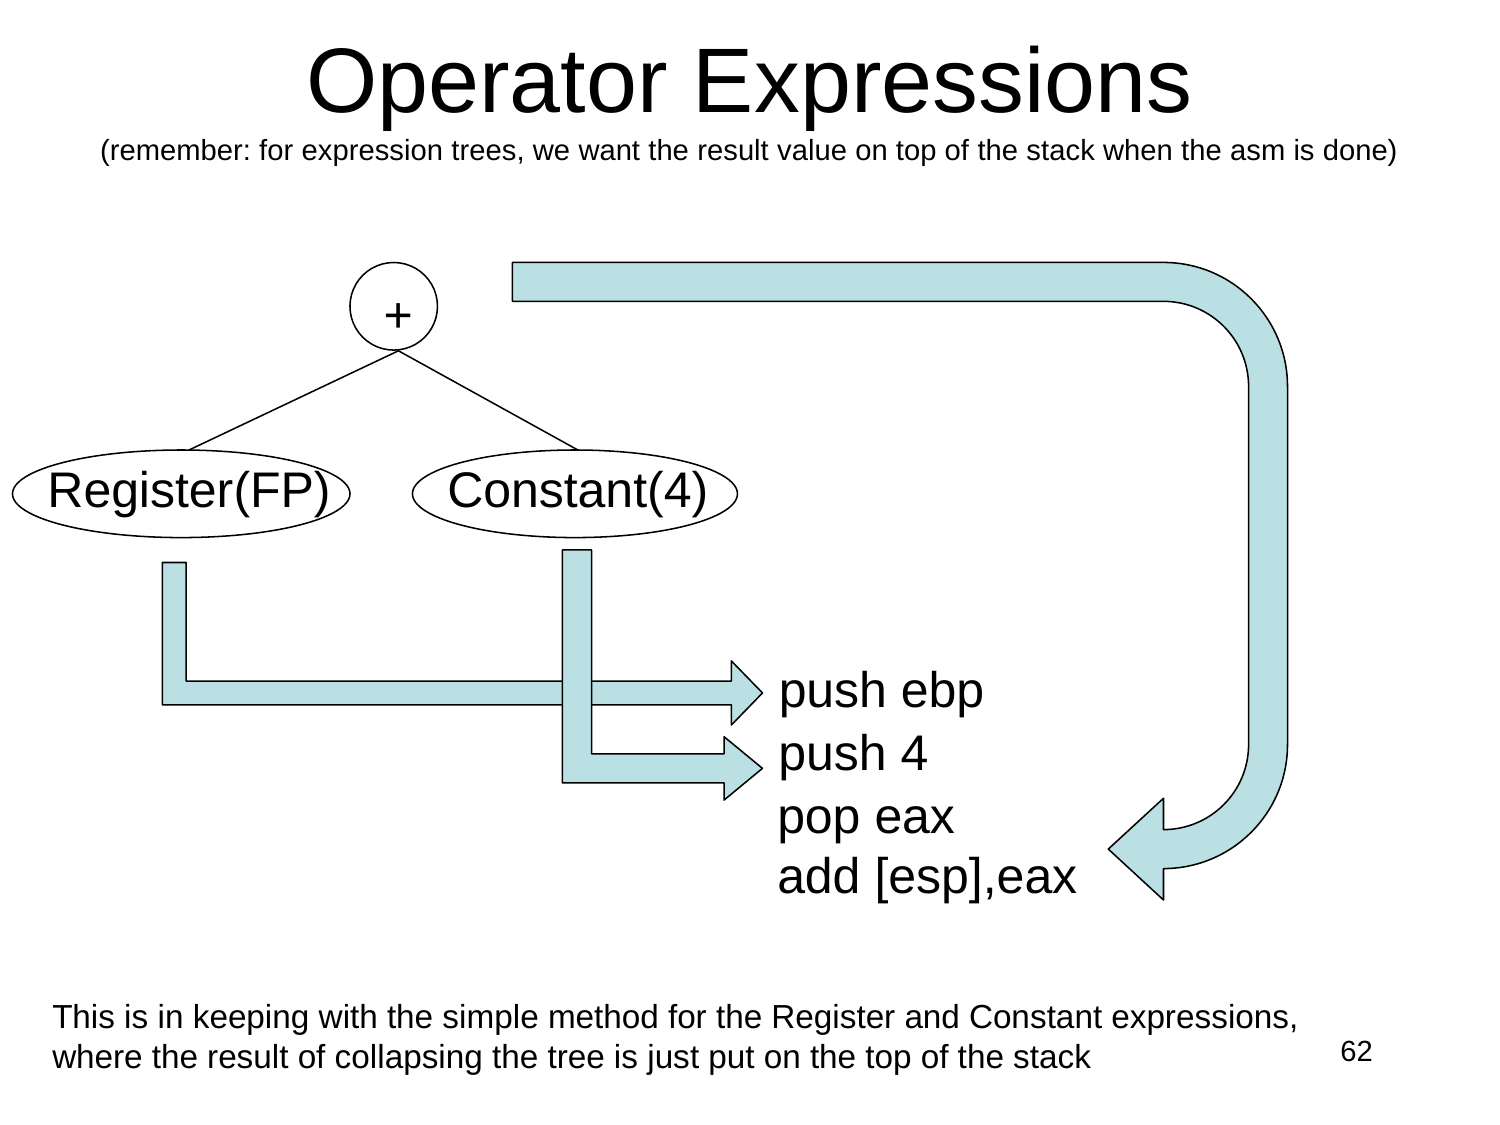

# Operator Expressions (remember: for expression trees, we want the result value on top of the stack when the asm is done)
+
Register(FP)
Constant(4)
push ebp
push 4
pop eax
add [esp],eax
This is in keeping with the simple method for the Register and Constant expressions, where the result of collapsing the tree is just put on the top of the stack